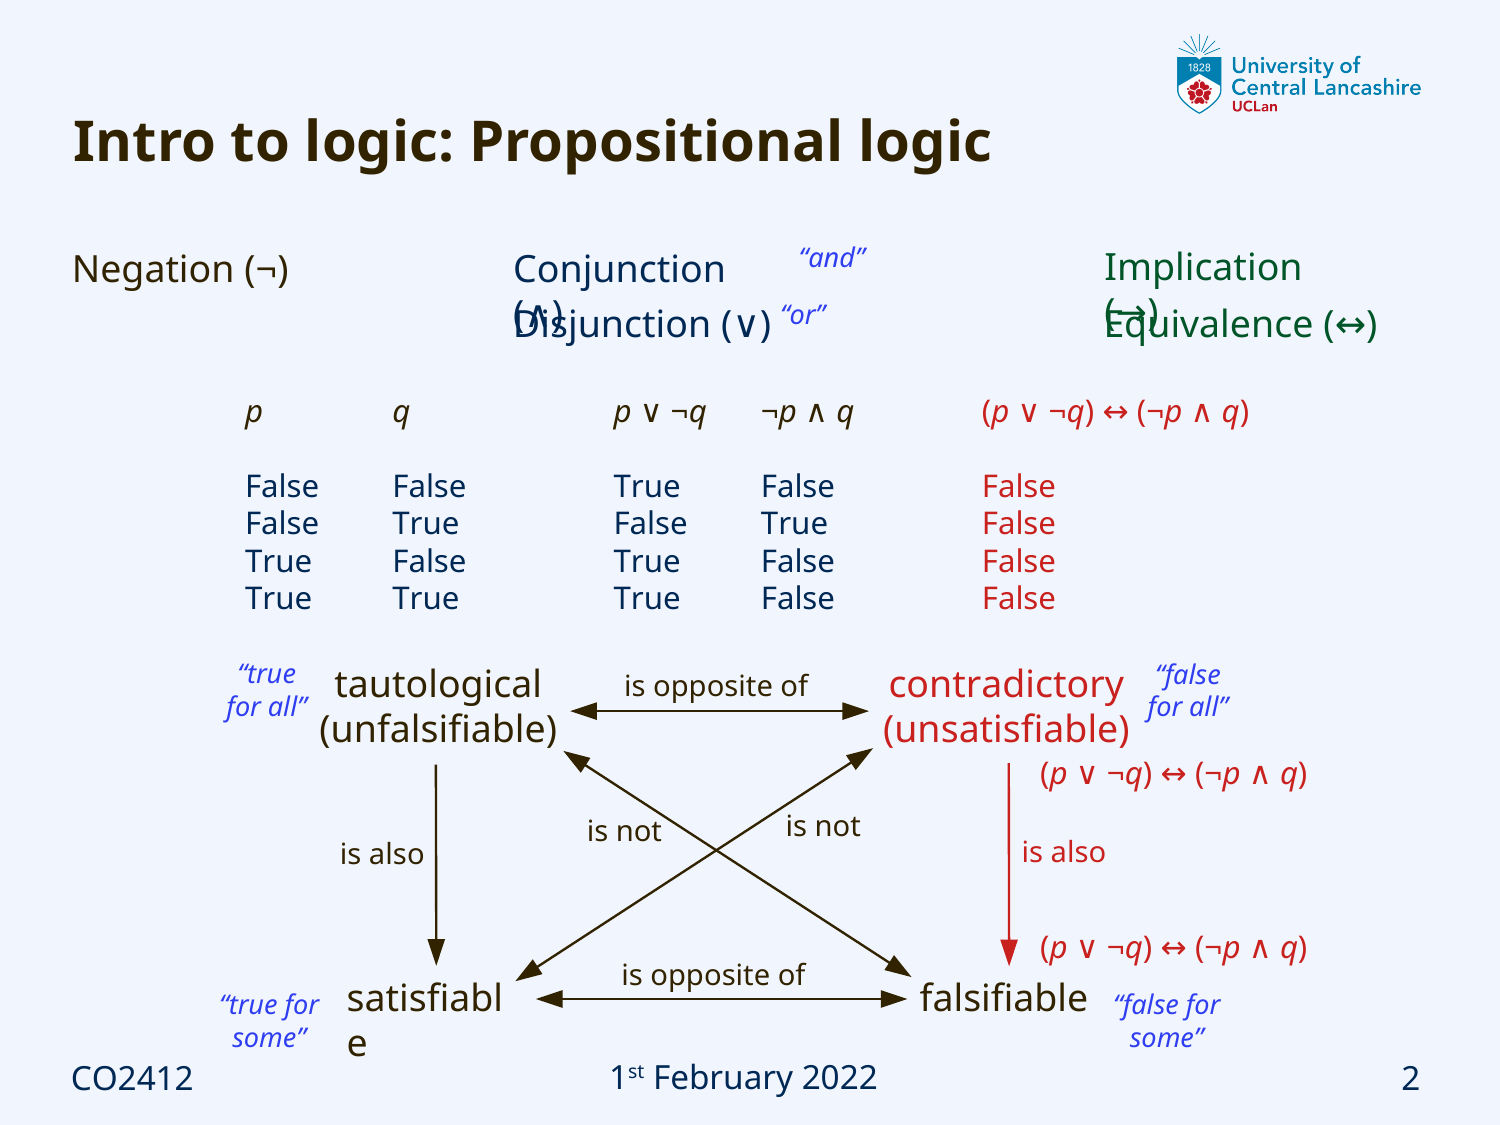

# Intro to logic: Propositional logic
“and”
Implication (→)
Conjunction (∧)
Negation (¬)
“or”
Disjunction (∨)
Equivalence (↔)
p		q			p ∨ ¬q	¬p ∧ q		(p ∨ ¬q) ↔ (¬p ∧ q)
False	False		True		False		False
False	True			False	True			False
True		False		True		False		False
True		True			True		False		False
“true for all”
“false for all”
tautological
(unfalsifiable)
contradictory
(unsatisfiable)
is opposite of
(p ∨ ¬q) ↔ (¬p ∧ q)
is not
is not
is also
is also
(p ∨ ¬q) ↔ (¬p ∧ q)
is opposite of
satisfiable
falsifiable
“false for some”
“true for some”